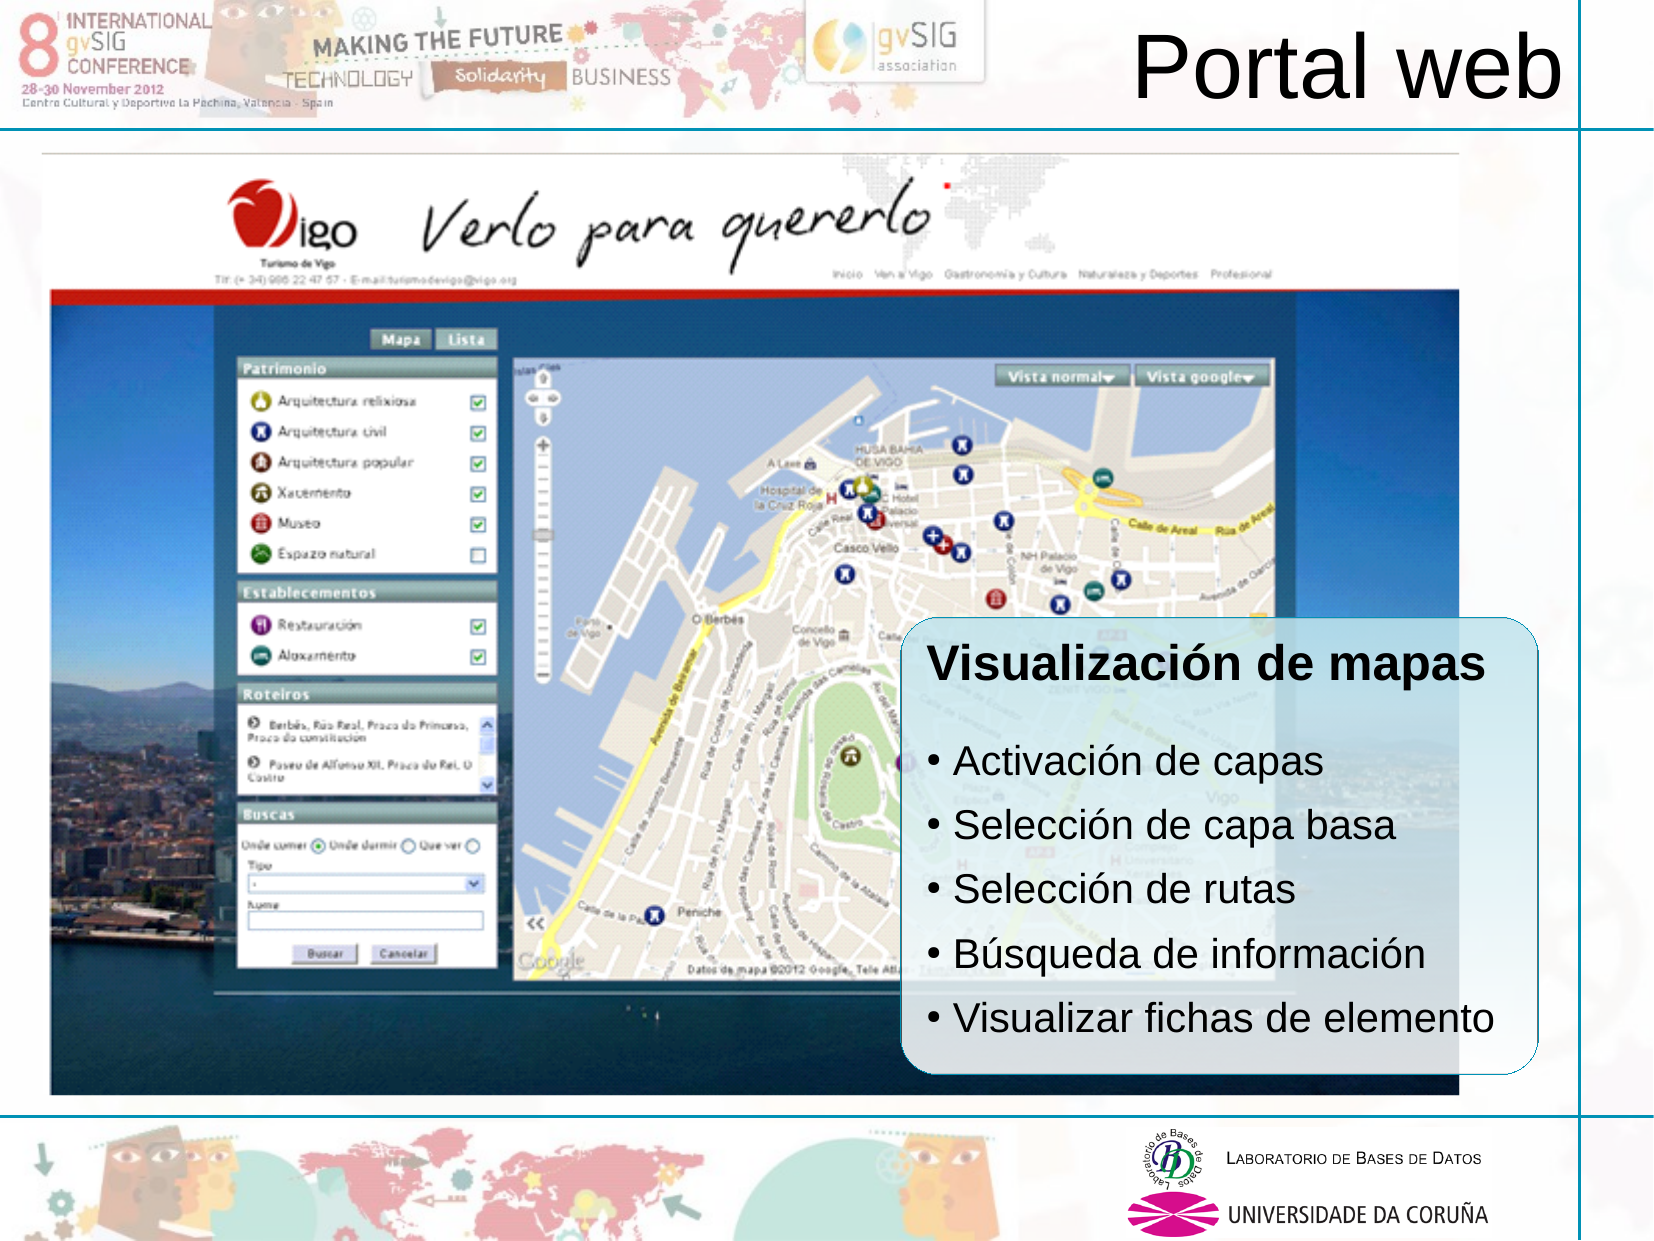

# Portal web
Visualización de mapas
 Activación de capas
 Selección de capa basa
 Selección de rutas
 Búsqueda de información
 Visualizar fichas de elemento